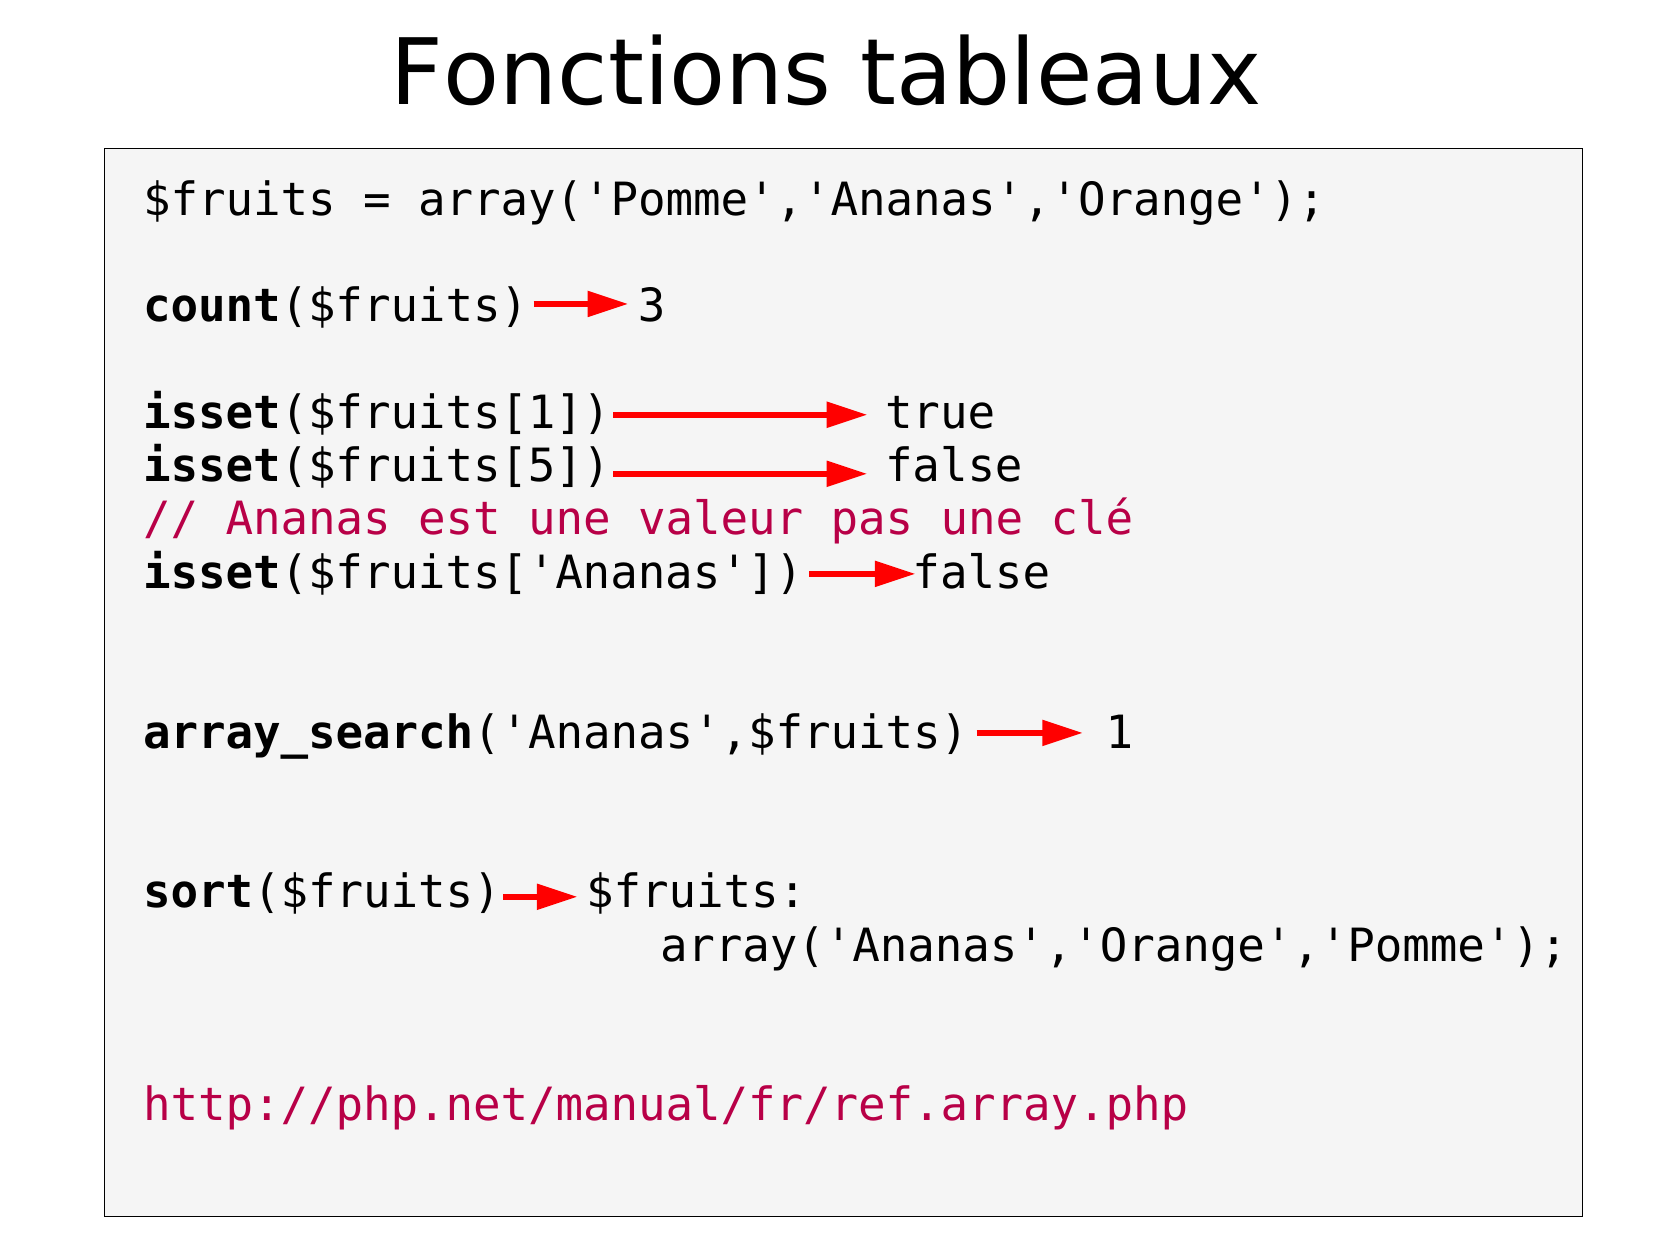

# Fonctions tableaux
$fruits = array('Pomme','Ananas','Orange');
count($fruits) 3
isset($fruits[1]) true
isset($fruits[5]) false
// Ananas est une valeur pas une clé
isset($fruits['Ananas']) false
array_search('Ananas',$fruits) 1
sort($fruits) 	$fruits:
 			array('Ananas','Orange','Pomme');
http://php.net/manual/fr/ref.array.php